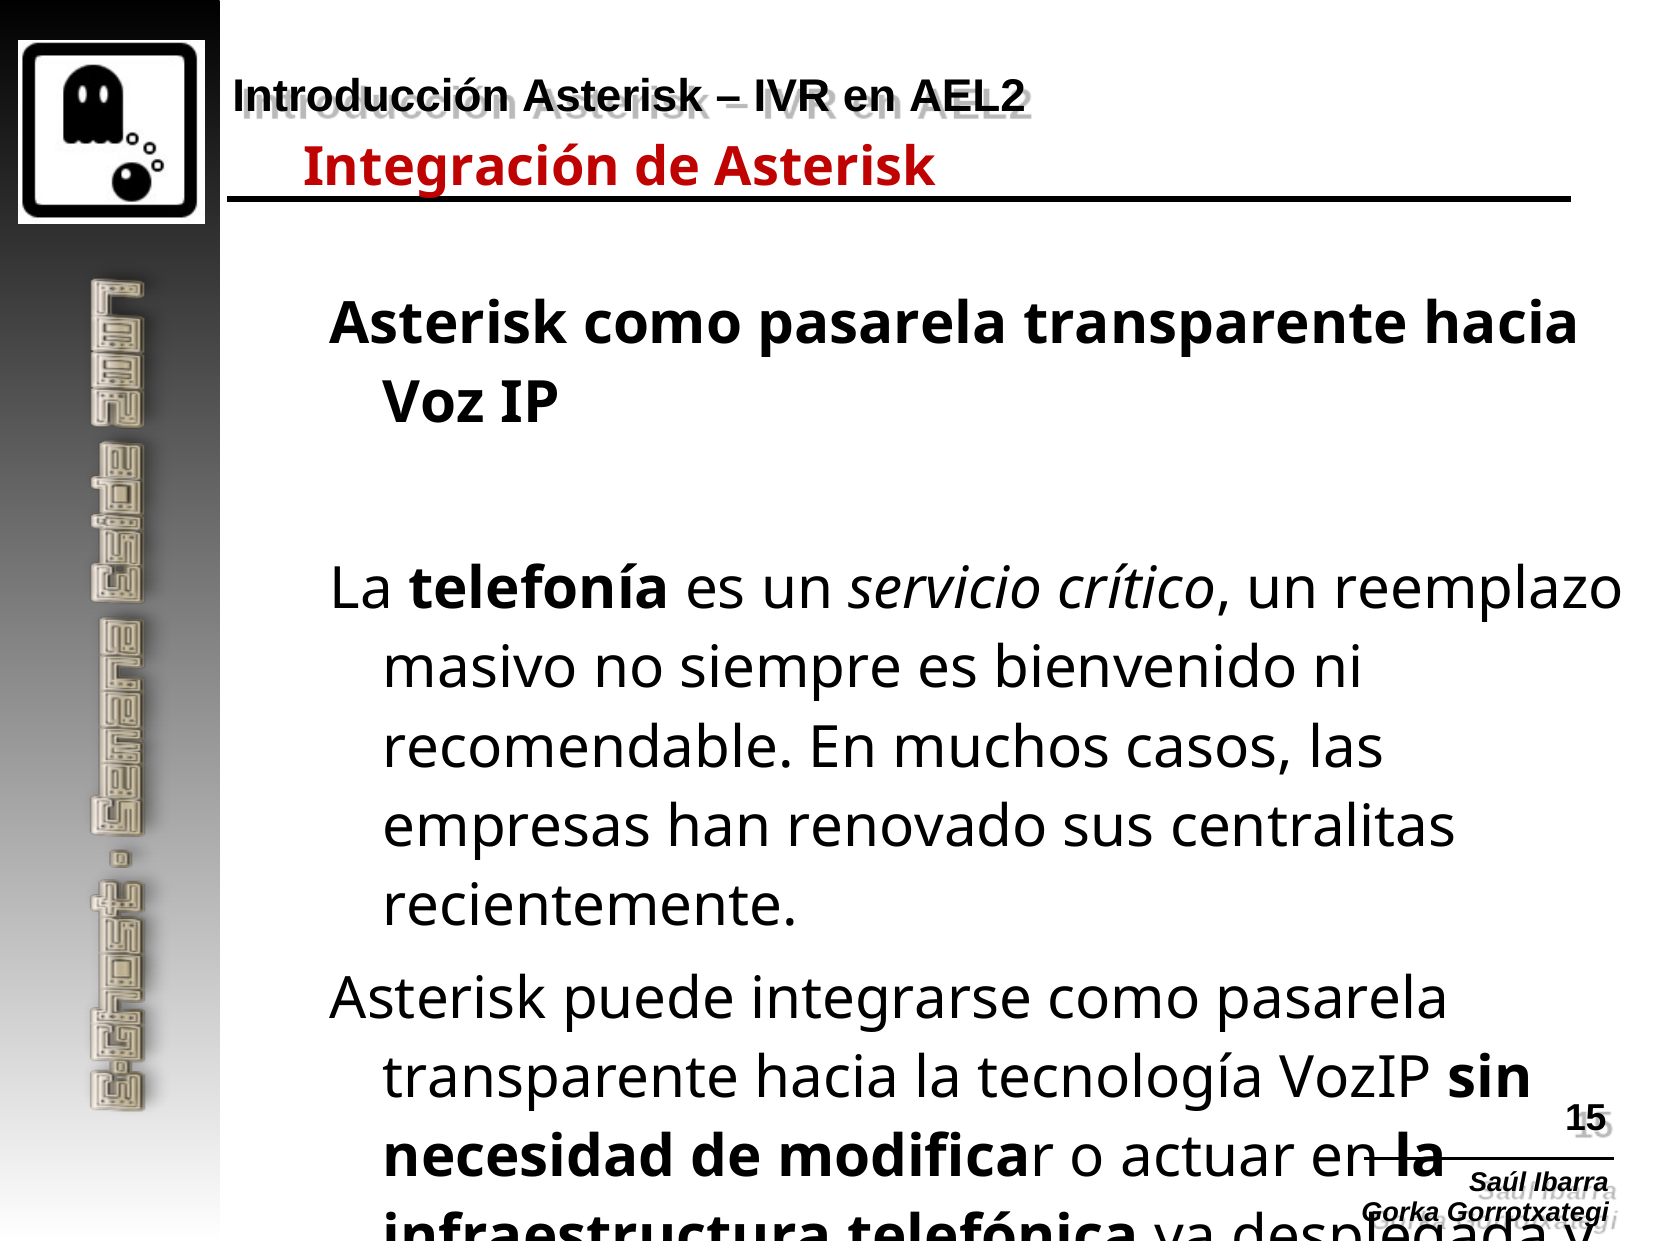

Integración de Asterisk
# Asterisk como pasarela transparente hacia Voz IP
La telefonía es un servicio crítico, un reemplazo masivo no siempre es bienvenido ni recomendable. En muchos casos, las empresas han renovado sus centralitas recientemente.
Asterisk puede integrarse como pasarela transparente hacia la tecnología VozIP sin necesidad de modificar o actuar en la infraestructura telefónica ya desplegada y en producción.